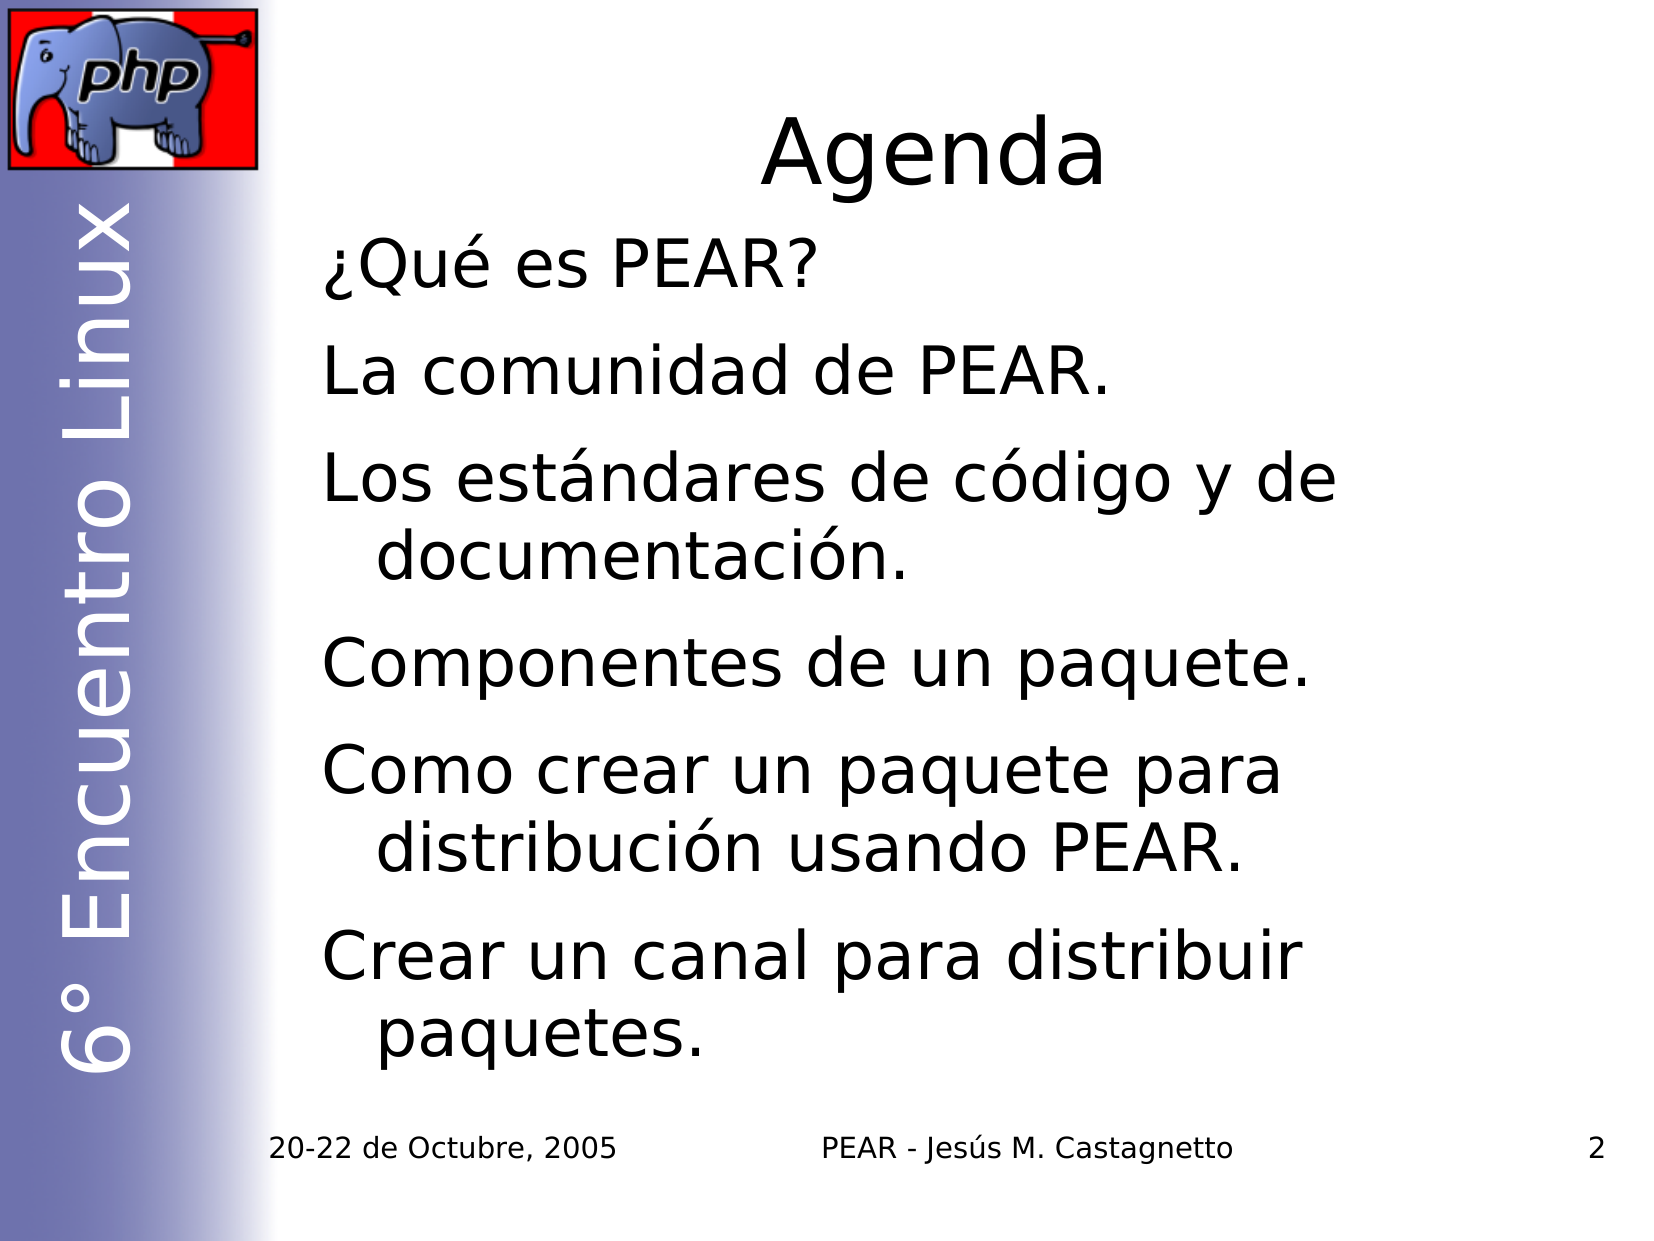

# Agenda
¿Qué es PEAR?
La comunidad de PEAR.
Los estándares de código y de documentación.
Componentes de un paquete.
Como crear un paquete para distribución usando PEAR.
Crear un canal para distribuir paquetes.
20-22 de Octubre, 2005
PEAR - Jesús M. Castagnetto
2